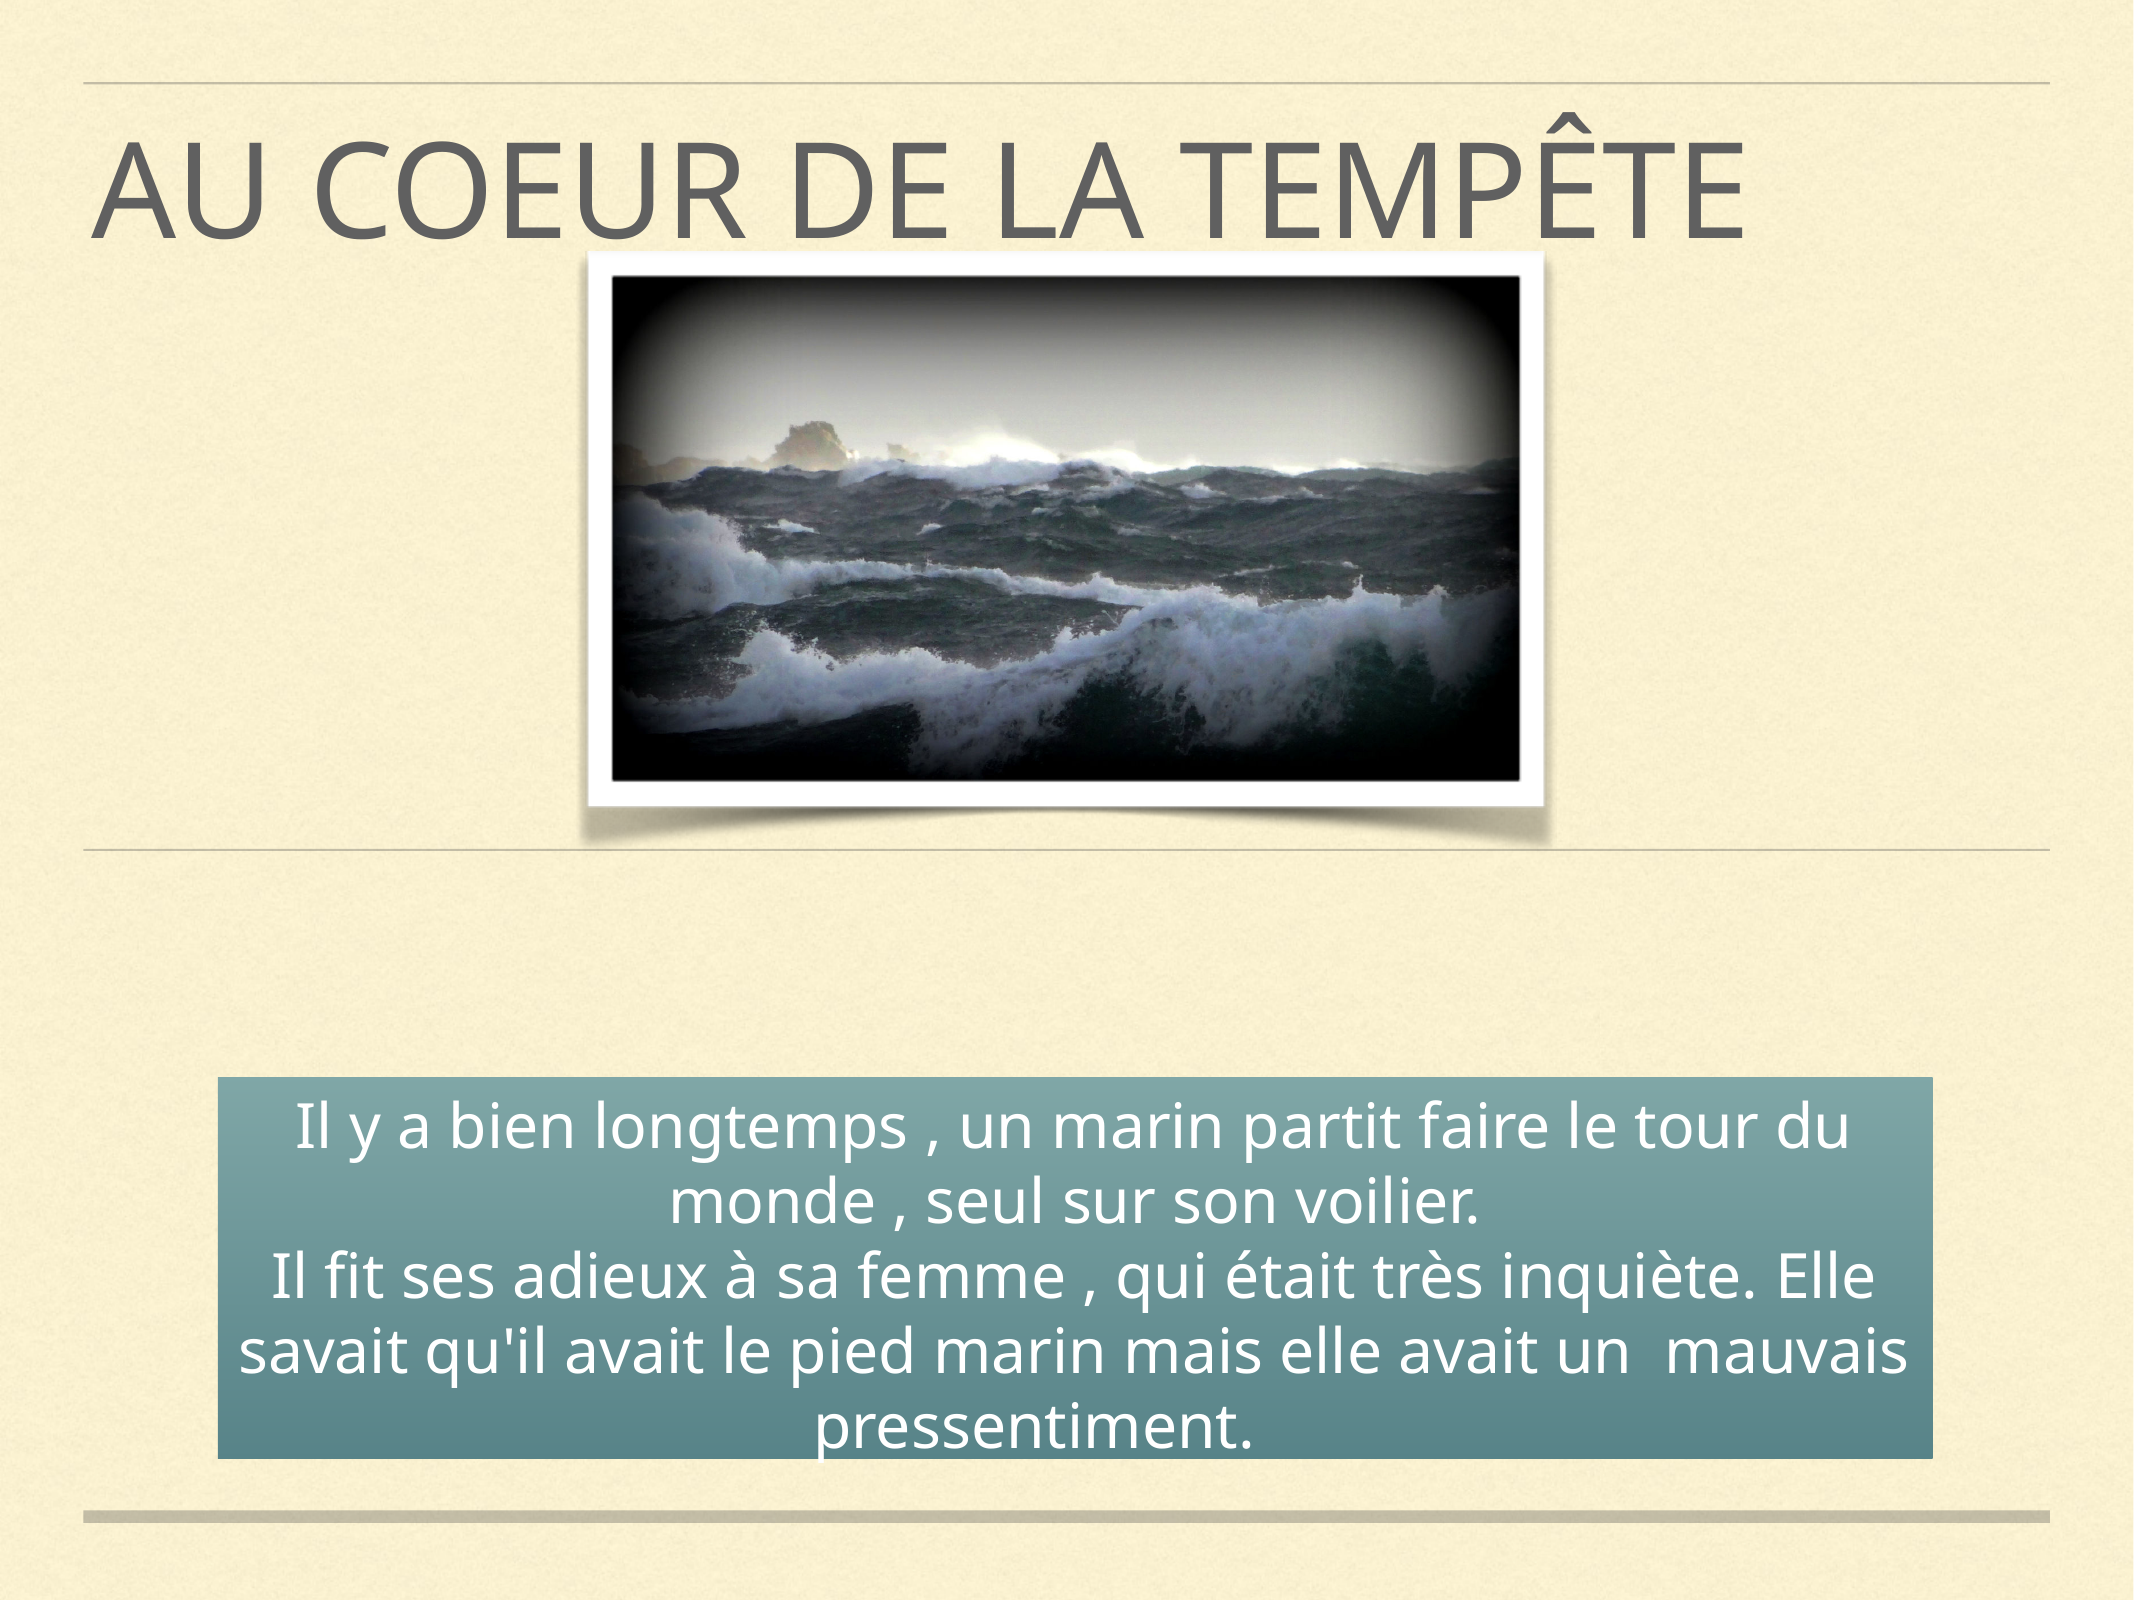

# Au coeur de la tempête
Il y a bien longtemps , un marin partit faire le tour du monde , seul sur son voilier.
Il fit ses adieux à sa femme , qui était très inquiète. Elle savait qu'il avait le pied marin mais elle avait un mauvais pressentiment.